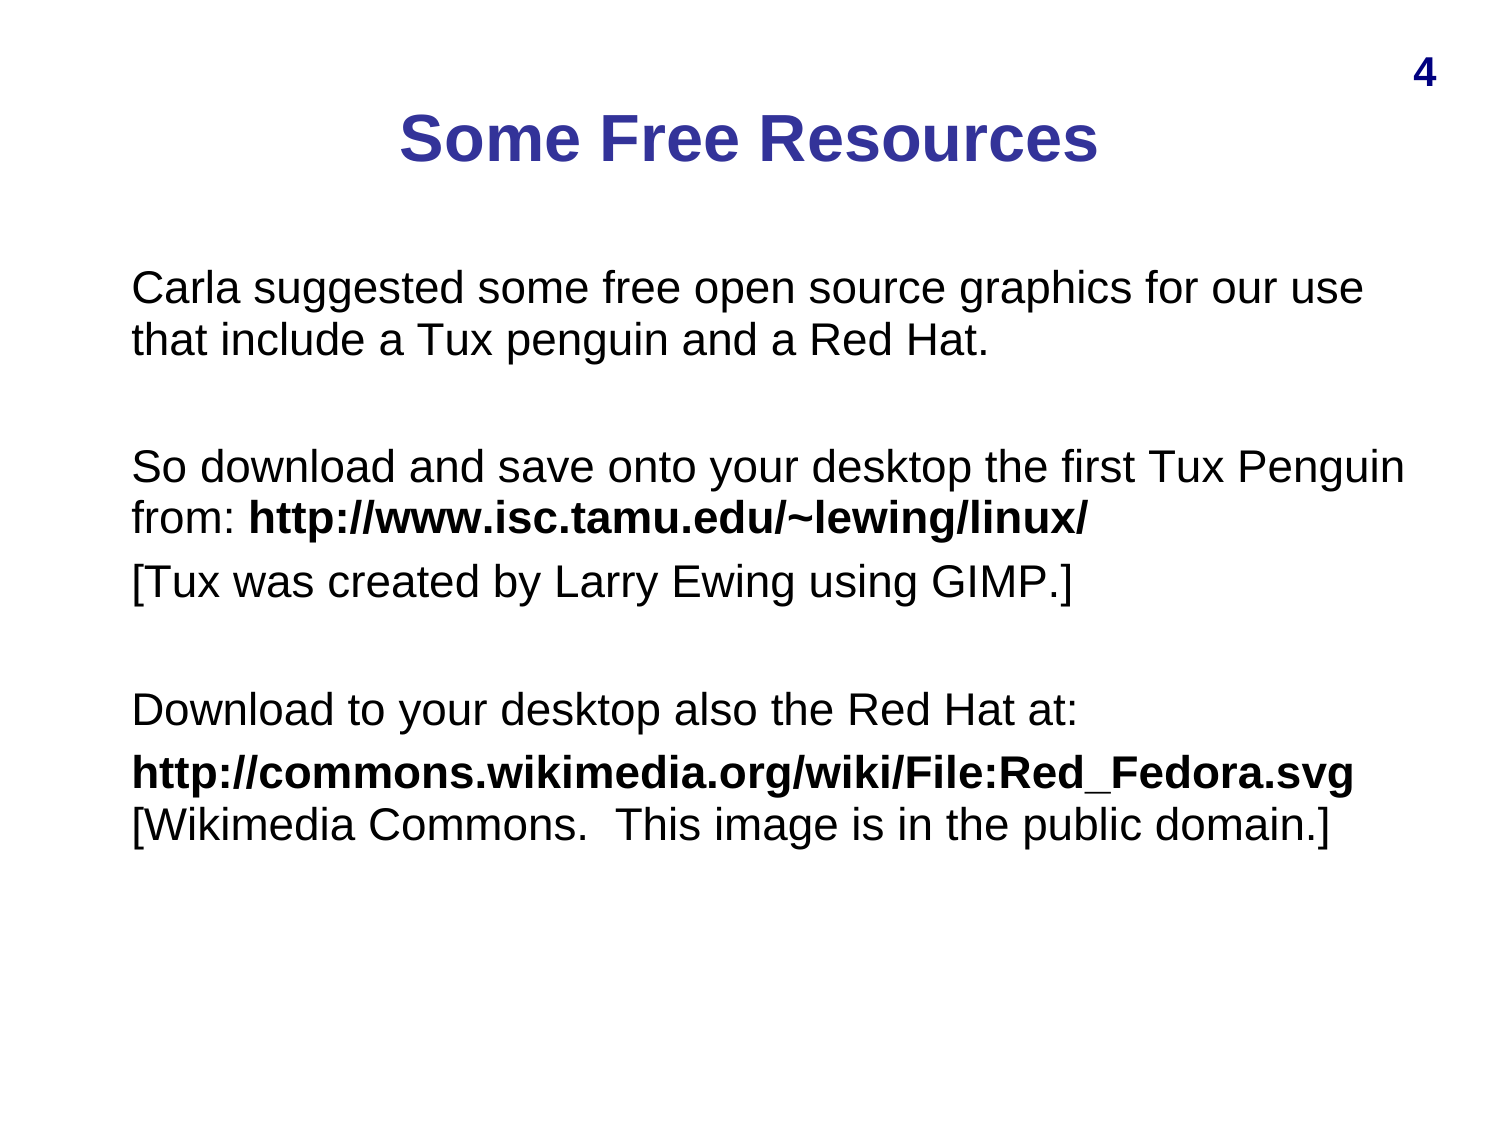

4
# Some Free Resources
Carla suggested some free open source graphics for our use that include a Tux penguin and a Red Hat.
So download and save onto your desktop the first Tux Penguin from: http://www.isc.tamu.edu/~lewing/linux/
[Tux was created by Larry Ewing using GIMP.]
Download to your desktop also the Red Hat at:
http://commons.wikimedia.org/wiki/File:Red_Fedora.svg [Wikimedia Commons. This image is in the public domain.]